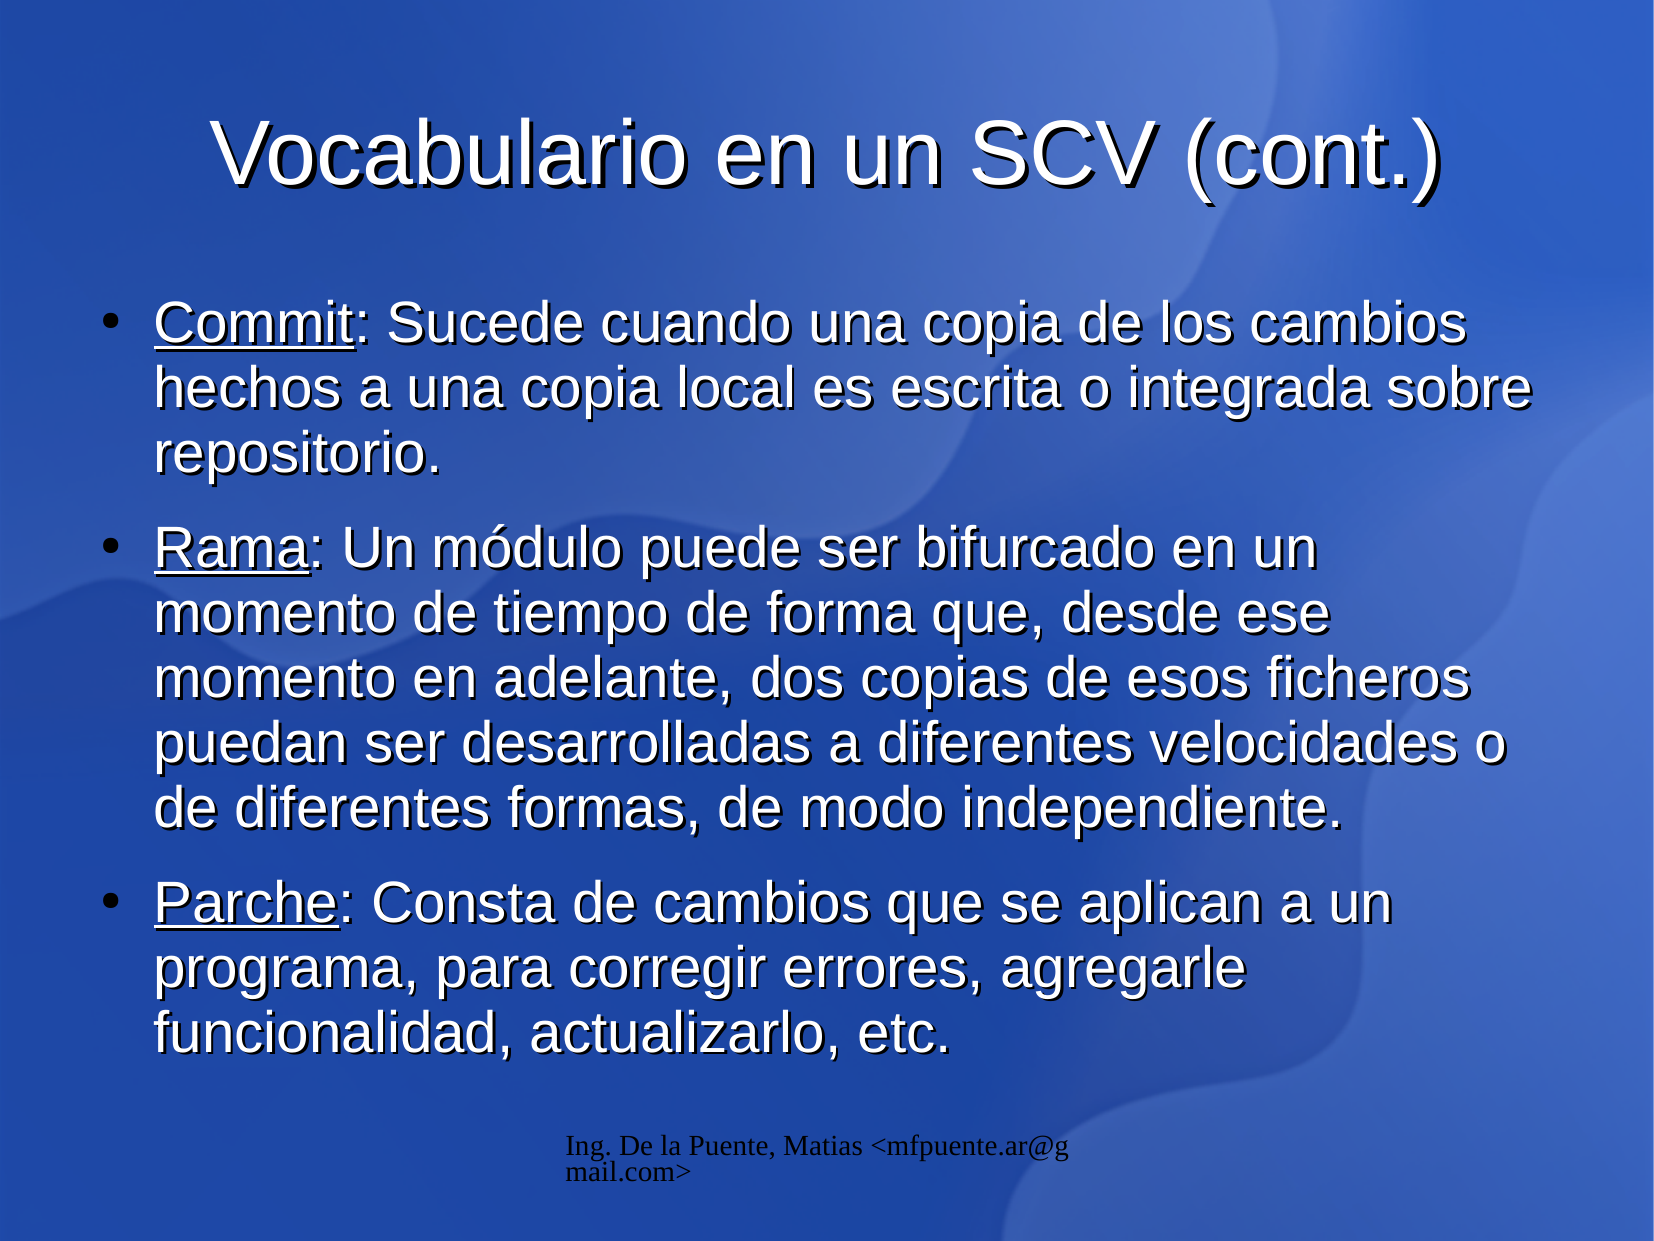

# Vocabulario en un SCV (cont.)
Commit: Sucede cuando una copia de los cambios hechos a una copia local es escrita o integrada sobre repositorio.
Rama: Un módulo puede ser bifurcado en un momento de tiempo de forma que, desde ese momento en adelante, dos copias de esos ficheros puedan ser desarrolladas a diferentes velocidades o de diferentes formas, de modo independiente.
Parche: Consta de cambios que se aplican a un programa, para corregir errores, agregarle funcionalidad, actualizarlo, etc.
Ing. De la Puente, Matias <mfpuente.ar@gmail.com>